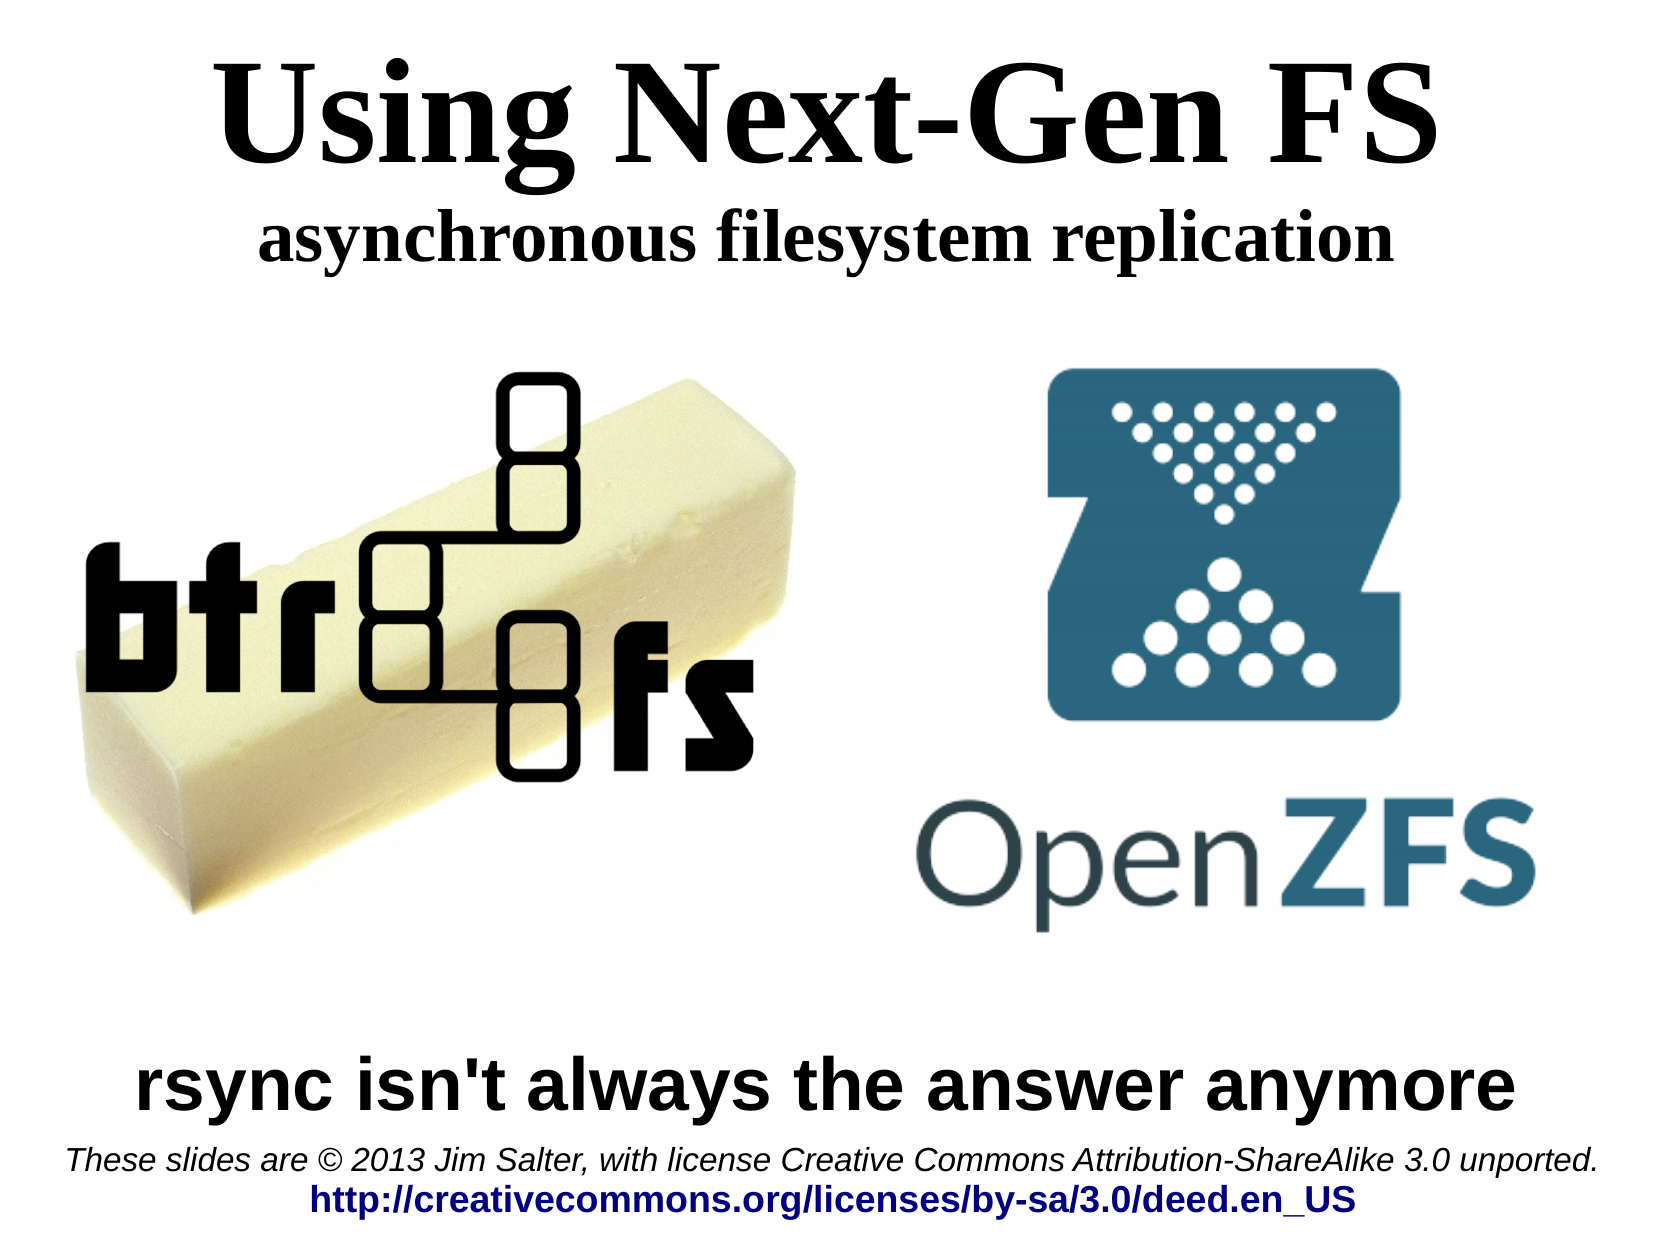

# Using Next-Gen FS asynchronous filesystem replication
| rsync isn't always the answer anymore |
| --- |
| These slides are © 2013 Jim Salter, with license Creative Commons Attribution-ShareAlike 3.0 unported. http://creativecommons.org/licenses/by-sa/3.0/deed.en\_US |
| --- |